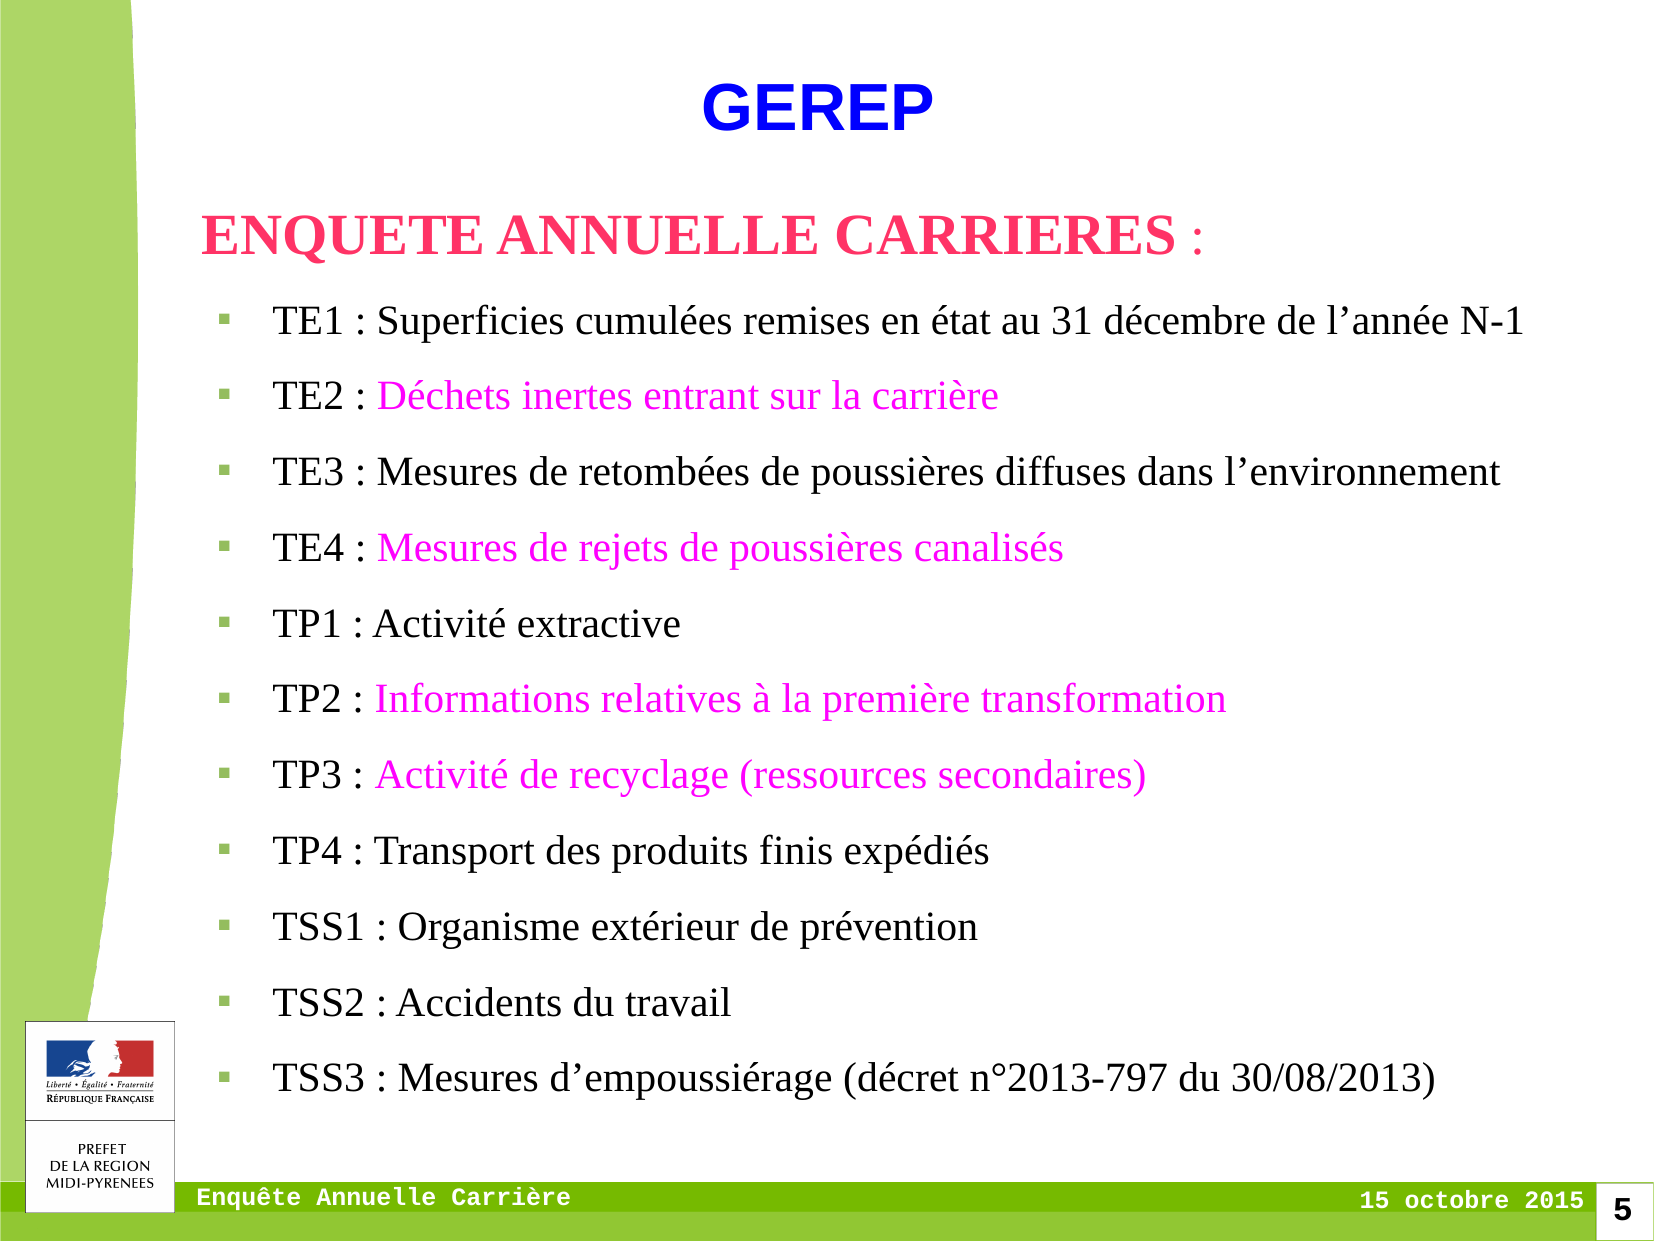

# GEREP
ENQUETE ANNUELLE CARRIERES :
TE1 : Superficies cumulées remises en état au 31 décembre de l’année N-1
TE2 : Déchets inertes entrant sur la carrière
TE3 : Mesures de retombées de poussières diffuses dans l’environnement
TE4 : Mesures de rejets de poussières canalisés
TP1 : Activité extractive
TP2 : Informations relatives à la première transformation
TP3 : Activité de recyclage (ressources secondaires)
TP4 : Transport des produits finis expédiés
TSS1 : Organisme extérieur de prévention
TSS2 : Accidents du travail
TSS3 : Mesures d’empoussiérage (décret n°2013-797 du 30/08/2013)
5